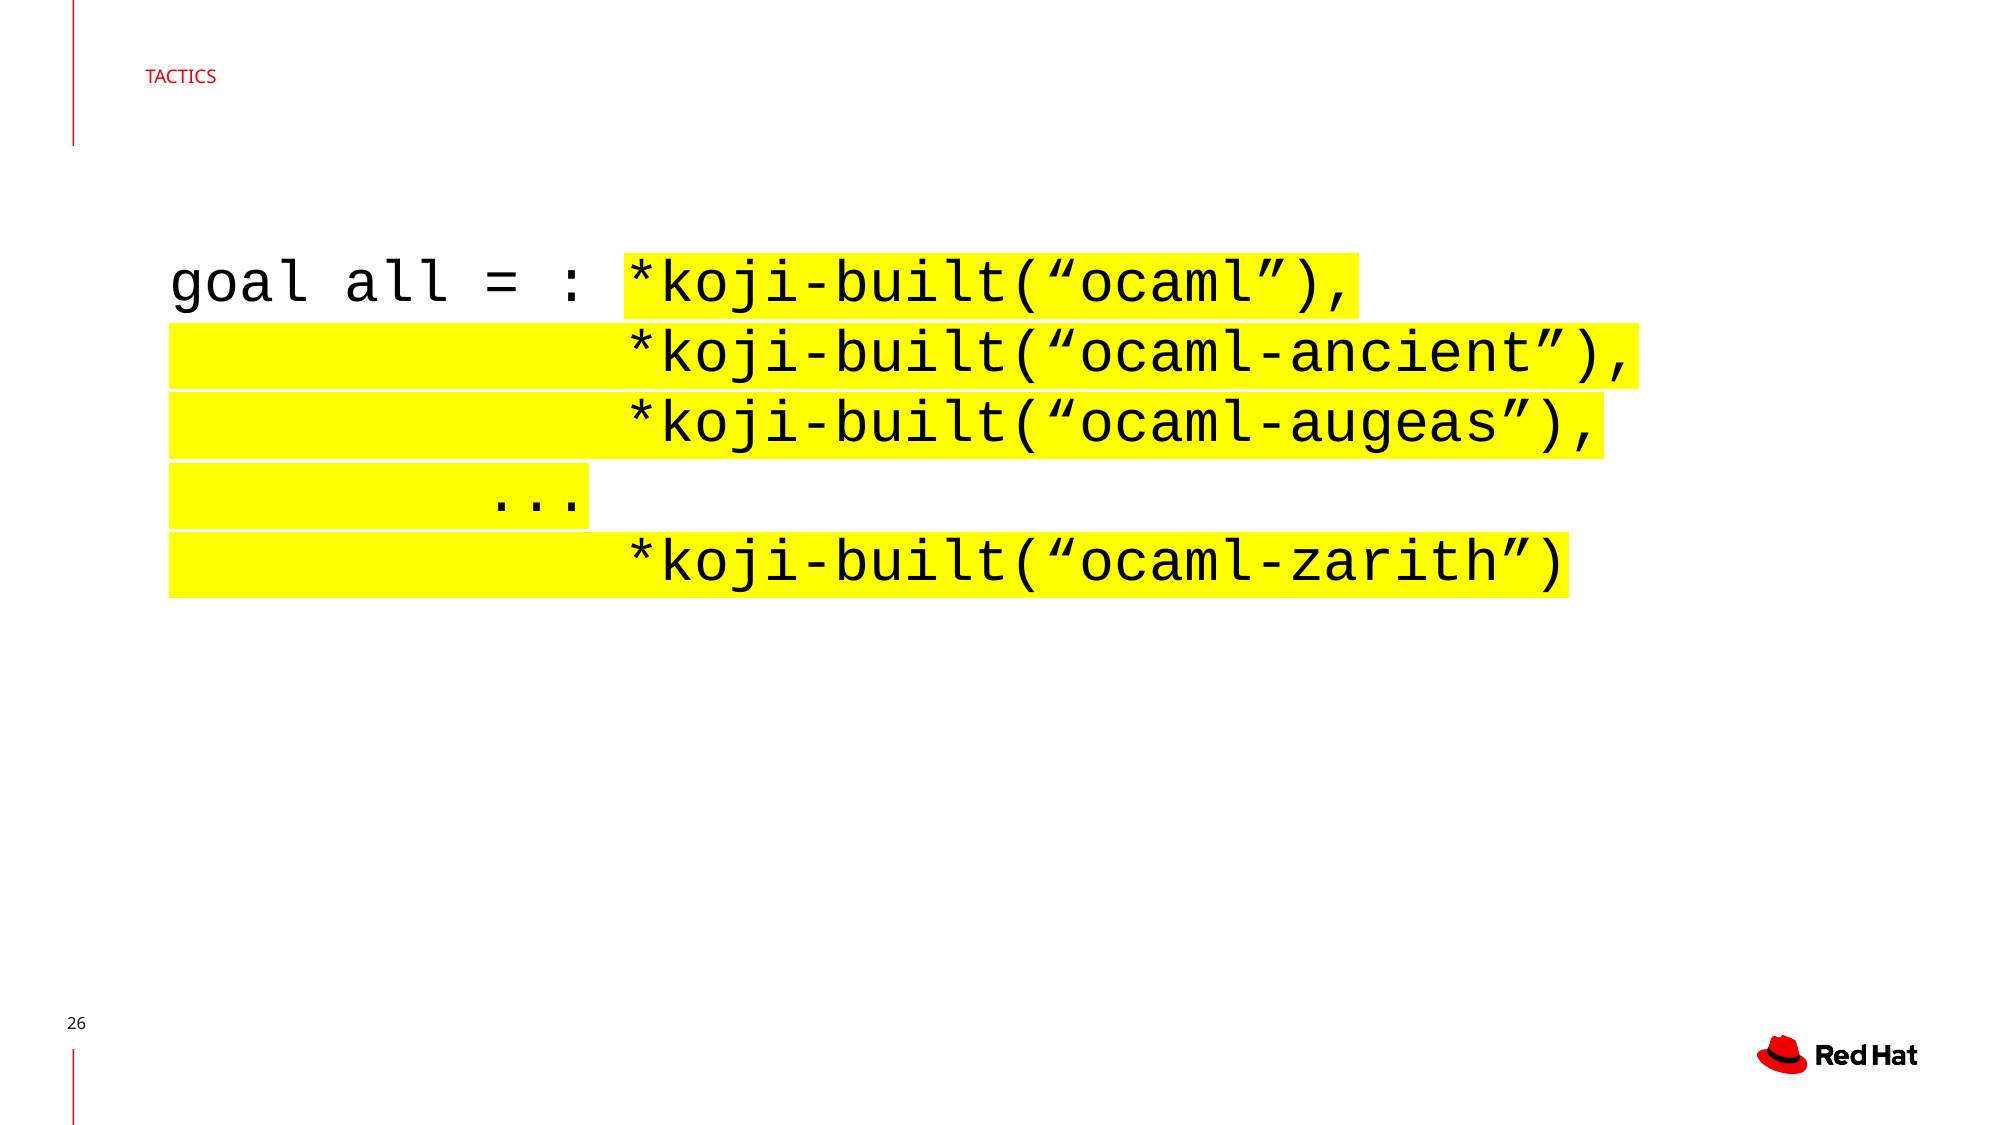

TACTICS
goal all = : *koji-built(“ocaml”),
 *koji-built(“ocaml-ancient”),
 *koji-built(“ocaml-augeas”),
 ...
 *koji-built(“ocaml-zarith”)
26